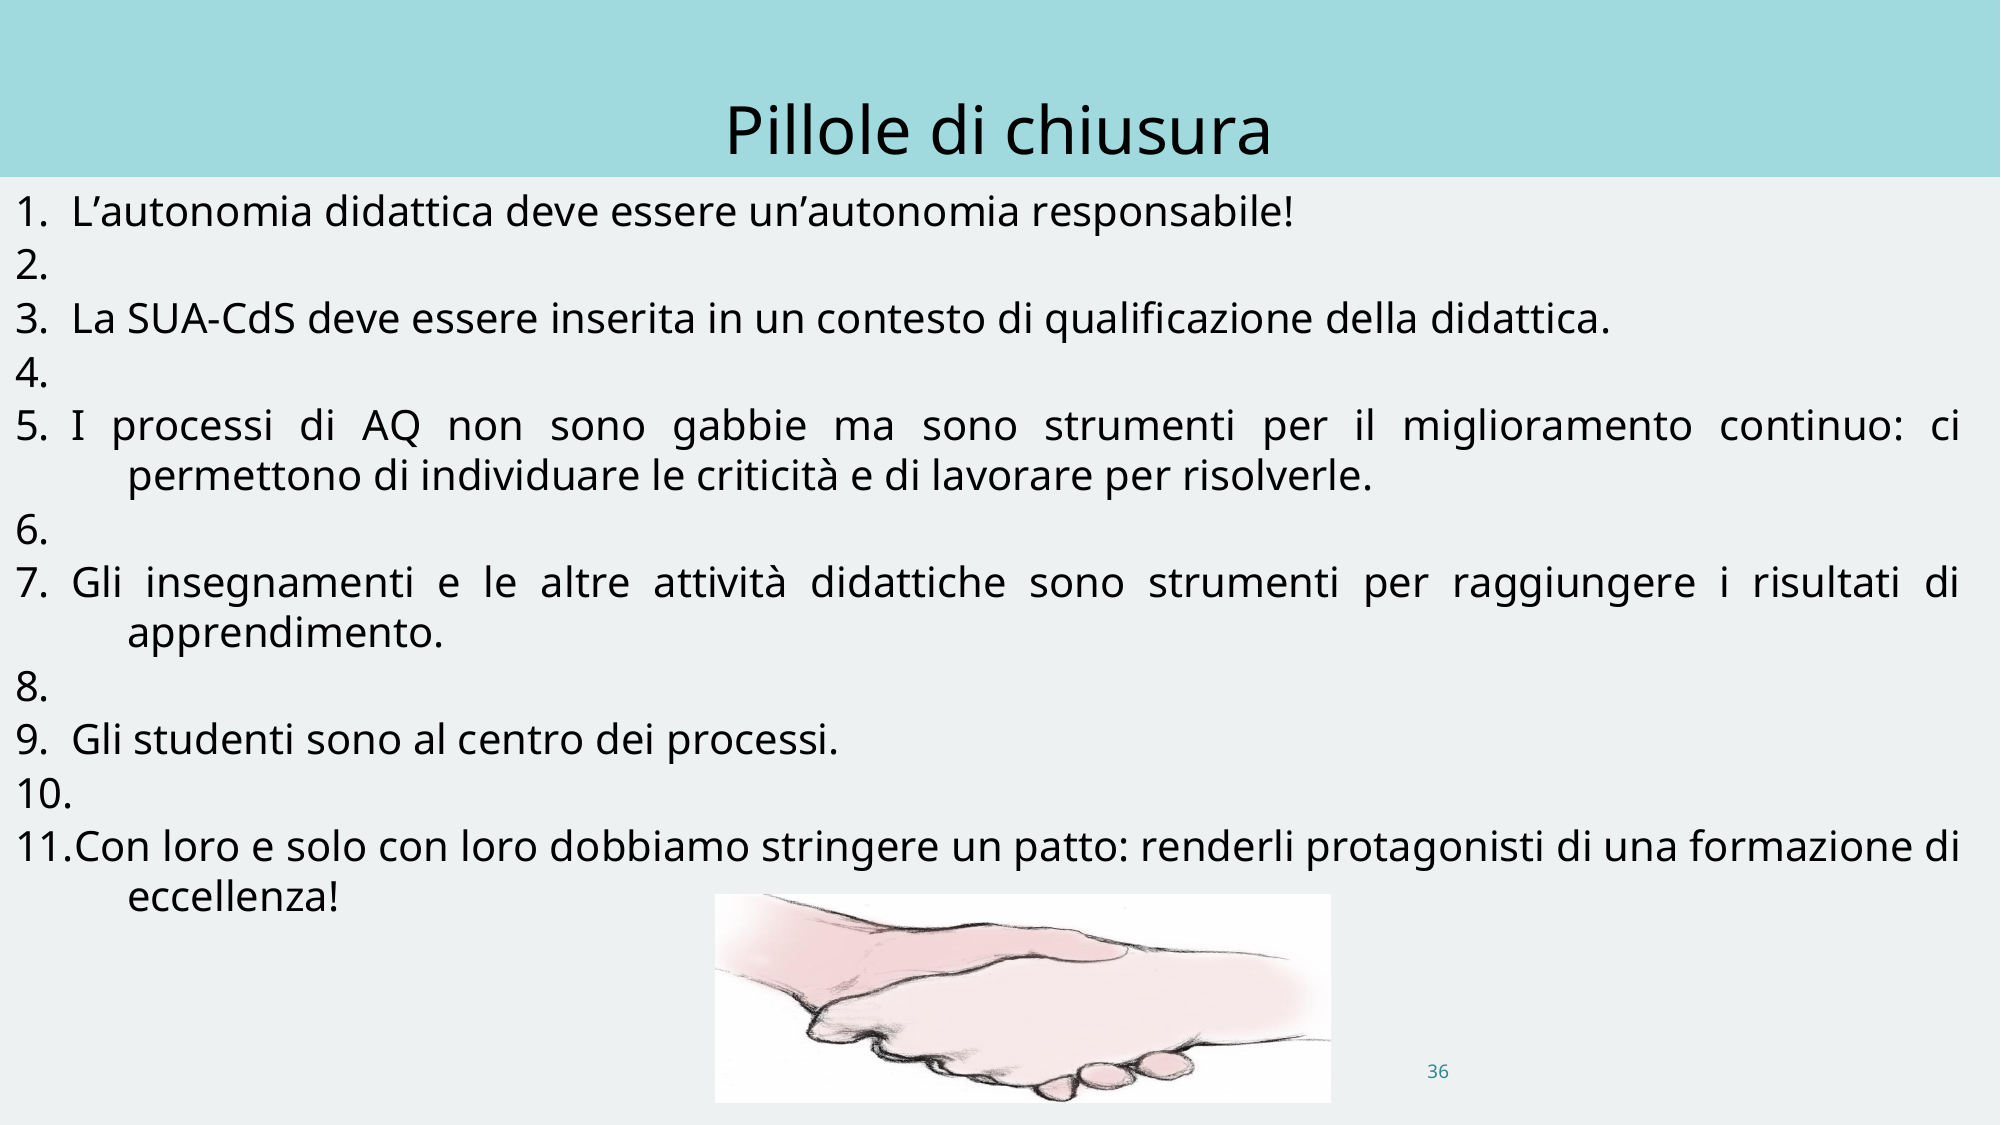

Pillole di chiusura
L’autonomia didattica deve essere un’autonomia responsabile!
La SUA-CdS deve essere inserita in un contesto di qualificazione della didattica.
I processi di AQ non sono gabbie ma sono strumenti per il miglioramento continuo: ci permettono di individuare le criticità e di lavorare per risolverle.
Gli insegnamenti e le altre attività didattiche sono strumenti per raggiungere i risultati di apprendimento.
Gli studenti sono al centro dei processi.
Con loro e solo con loro dobbiamo stringere un patto: renderli protagonisti di una formazione di eccellenza!
#